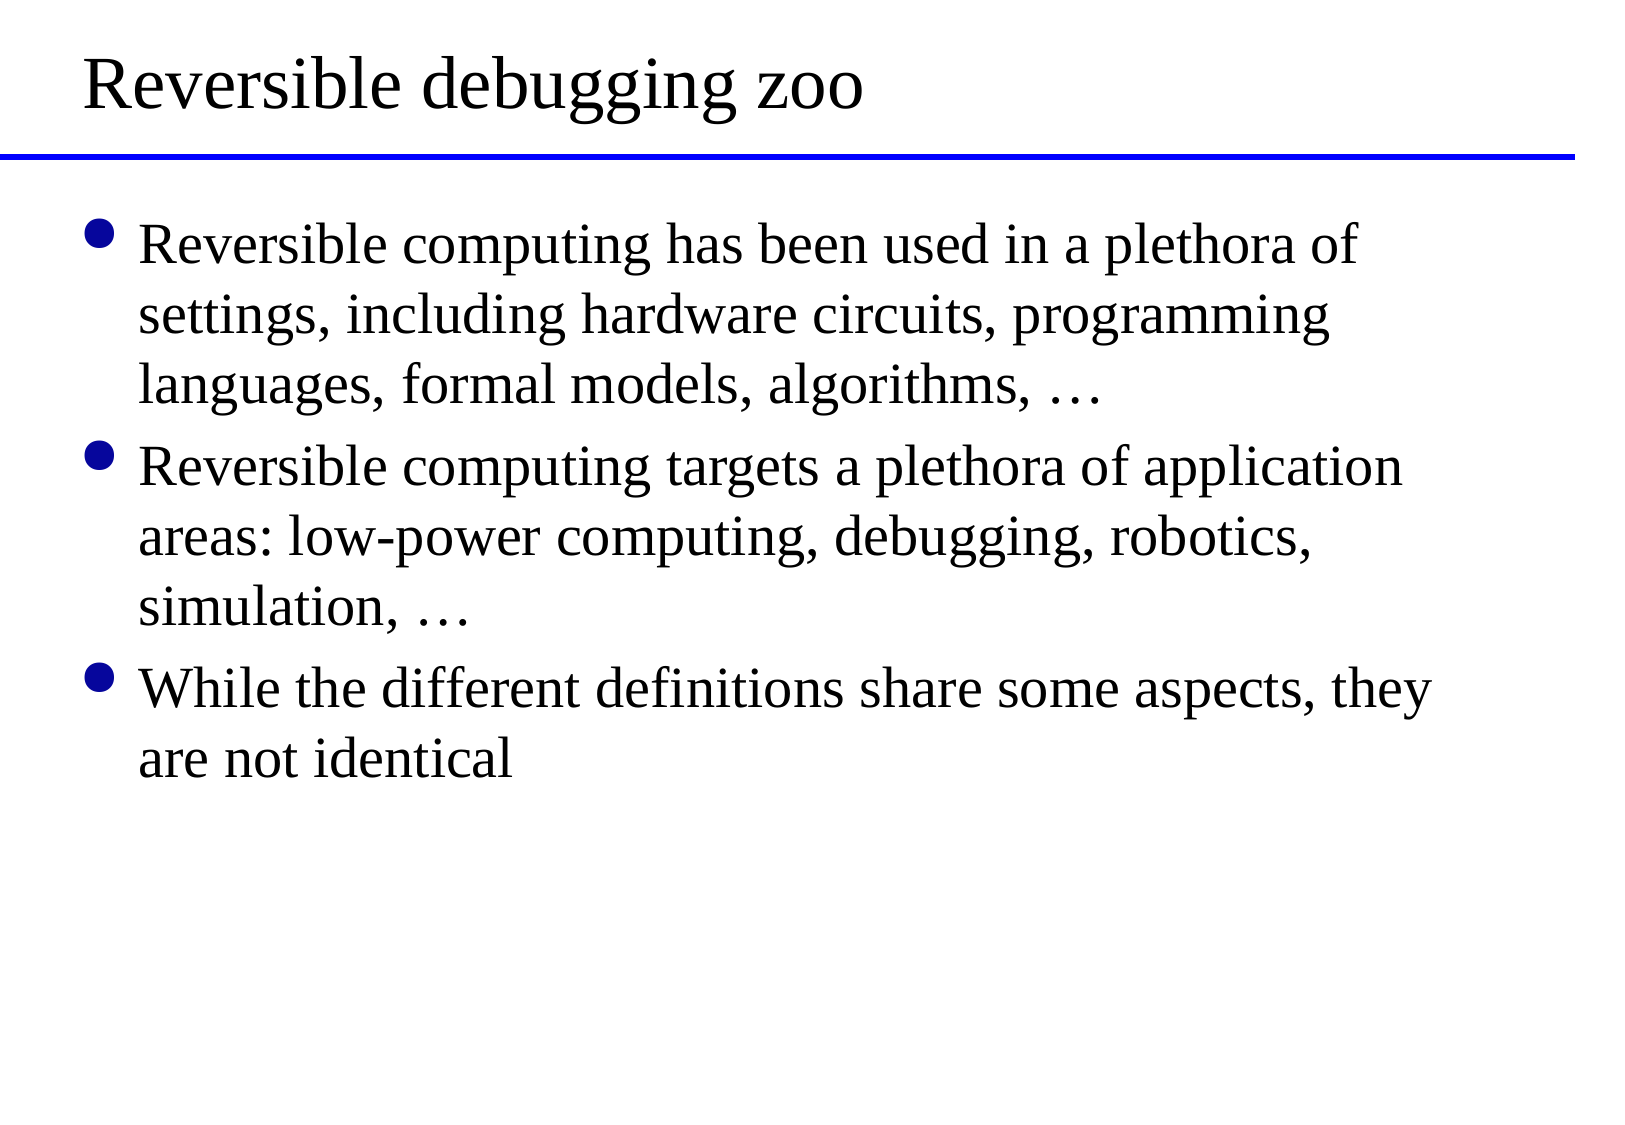

# Reversible debugging zoo
Reversible computing has been used in a plethora of settings, including hardware circuits, programming languages, formal models, algorithms, …
Reversible computing targets a plethora of application areas: low-power computing, debugging, robotics, simulation, …
While the different definitions share some aspects, they are not identical